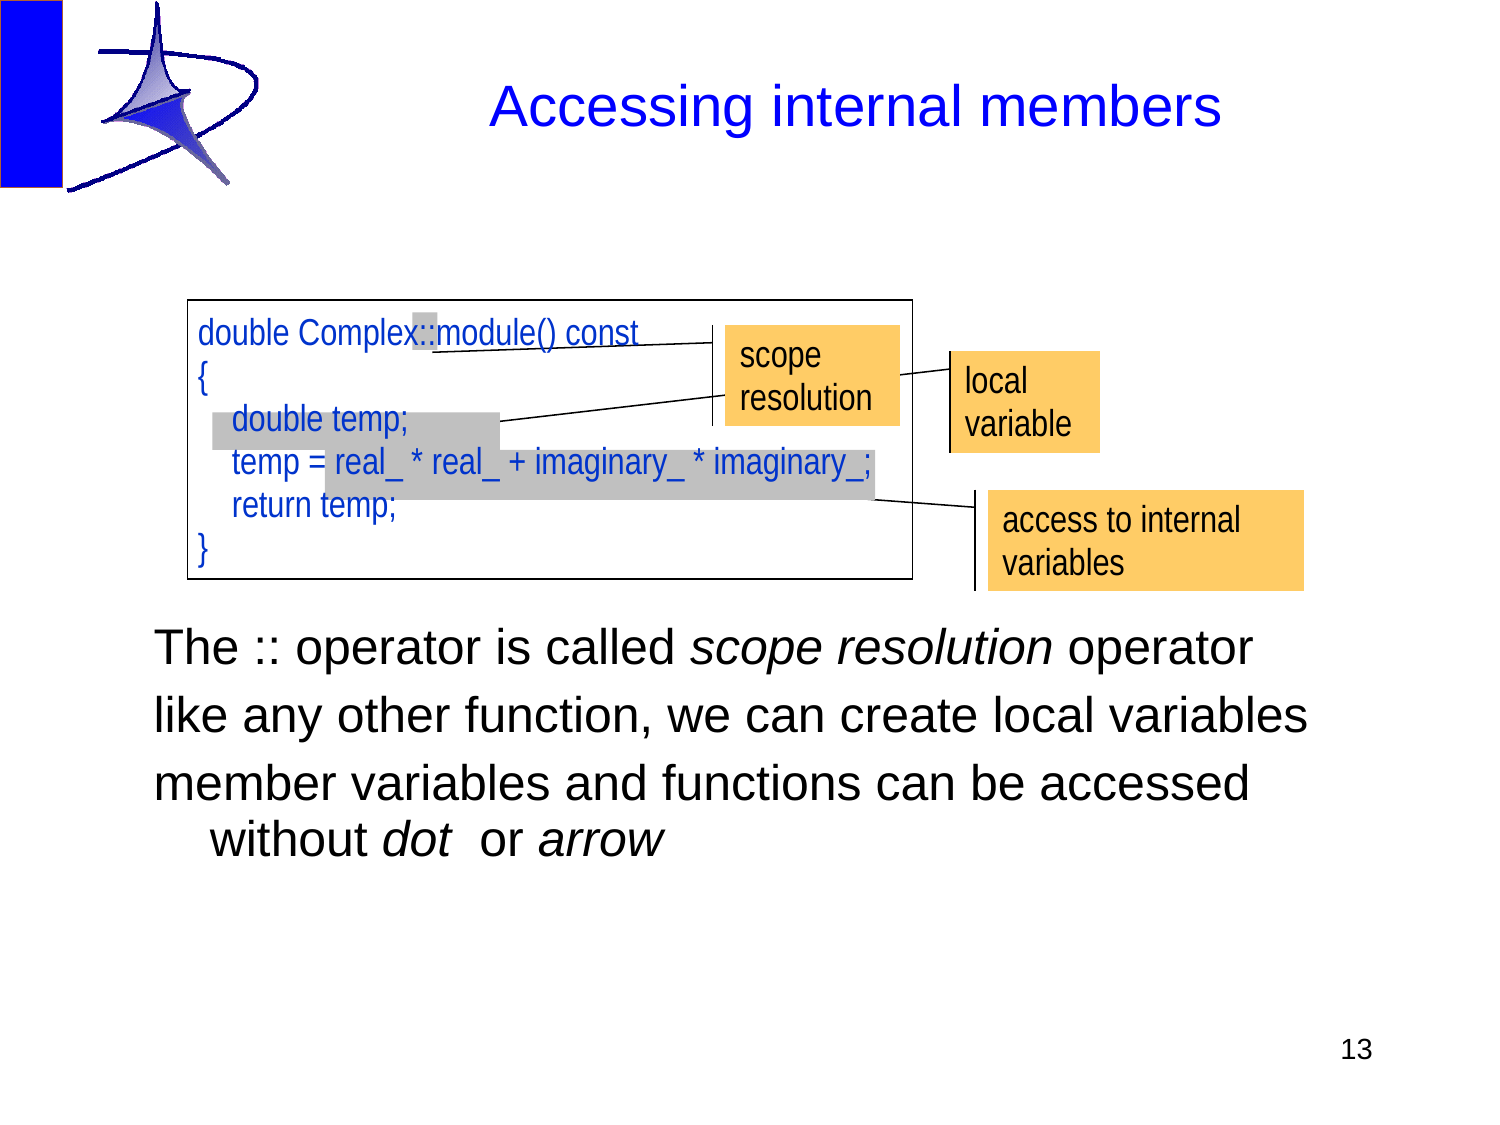

# Accessing internal members
double Complex::module() const
{
 double temp;
 temp = real_ * real_ + imaginary_ * imaginary_;
 return temp;
}
scope resolution
local variable
access to internal variables
The :: operator is called scope resolution operator
like any other function, we can create local variables
member variables and functions can be accessed without dot or arrow
13